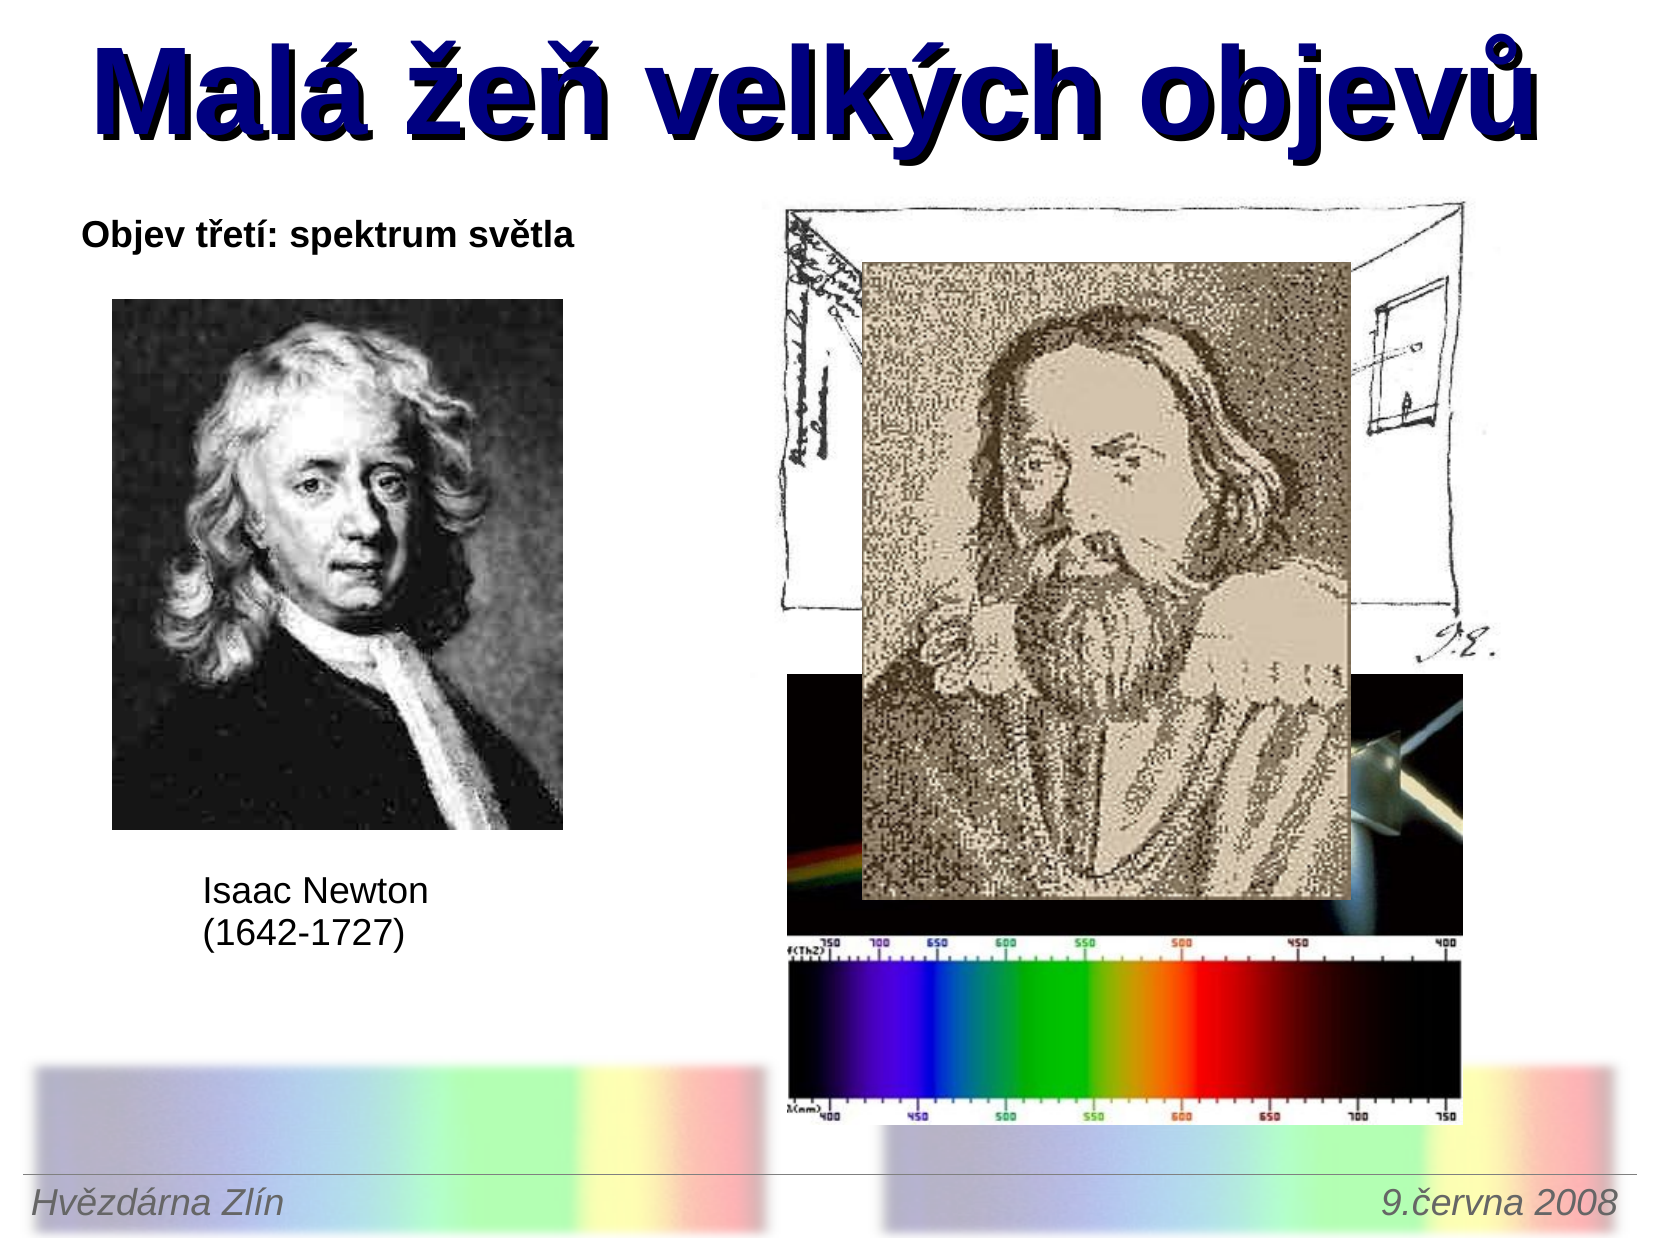

Malá žeň velkých objevů
Objev třetí: spektrum světla
Isaac Newton
(1642-1727)
Hvězdárna Zlín															9.června 2008